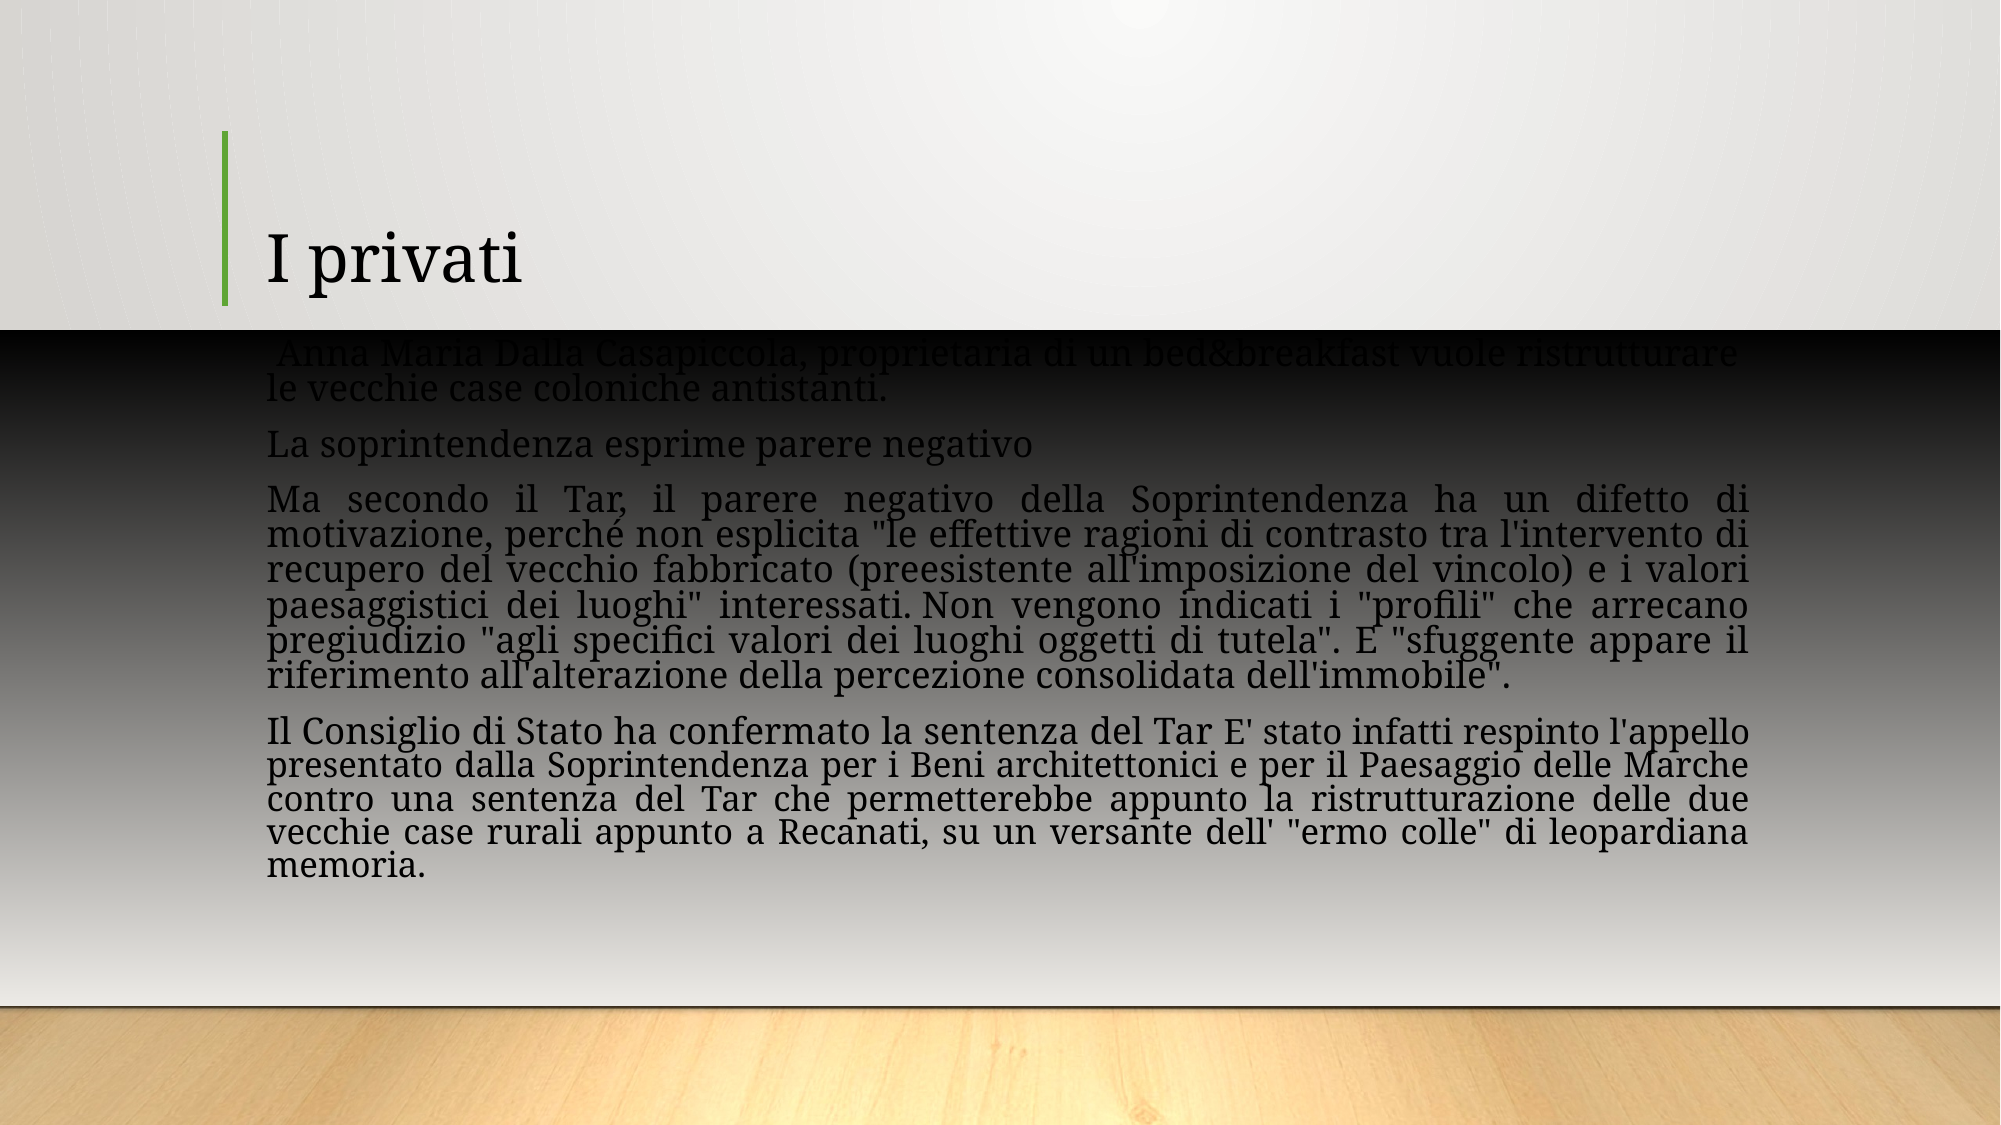

# I privati
 Anna Maria Dalla Casapiccola, proprietaria di un bed&breakfast vuole ristrutturare le vecchie case coloniche antistanti.
La soprintendenza esprime parere negativo
Ma secondo il Tar, il parere negativo della Soprintendenza ha un difetto di motivazione, perché non esplicita "le effettive ragioni di contrasto tra l'intervento di recupero del vecchio fabbricato (preesistente all'imposizione del vincolo) e i valori paesaggistici dei luoghi" interessati. Non vengono indicati i "profili" che arrecano pregiudizio "agli specifici valori dei luoghi oggetti di tutela". E "sfuggente appare il riferimento all'alterazione della percezione consolidata dell'immobile".
Il Consiglio di Stato ha confermato la sentenza del Tar E' stato infatti respinto l'appello presentato dalla Soprintendenza per i Beni architettonici e per il Paesaggio delle Marche contro una sentenza del Tar che permetterebbe appunto la ristrutturazione delle due vecchie case rurali appunto a Recanati, su un versante dell' "ermo colle" di leopardiana memoria.